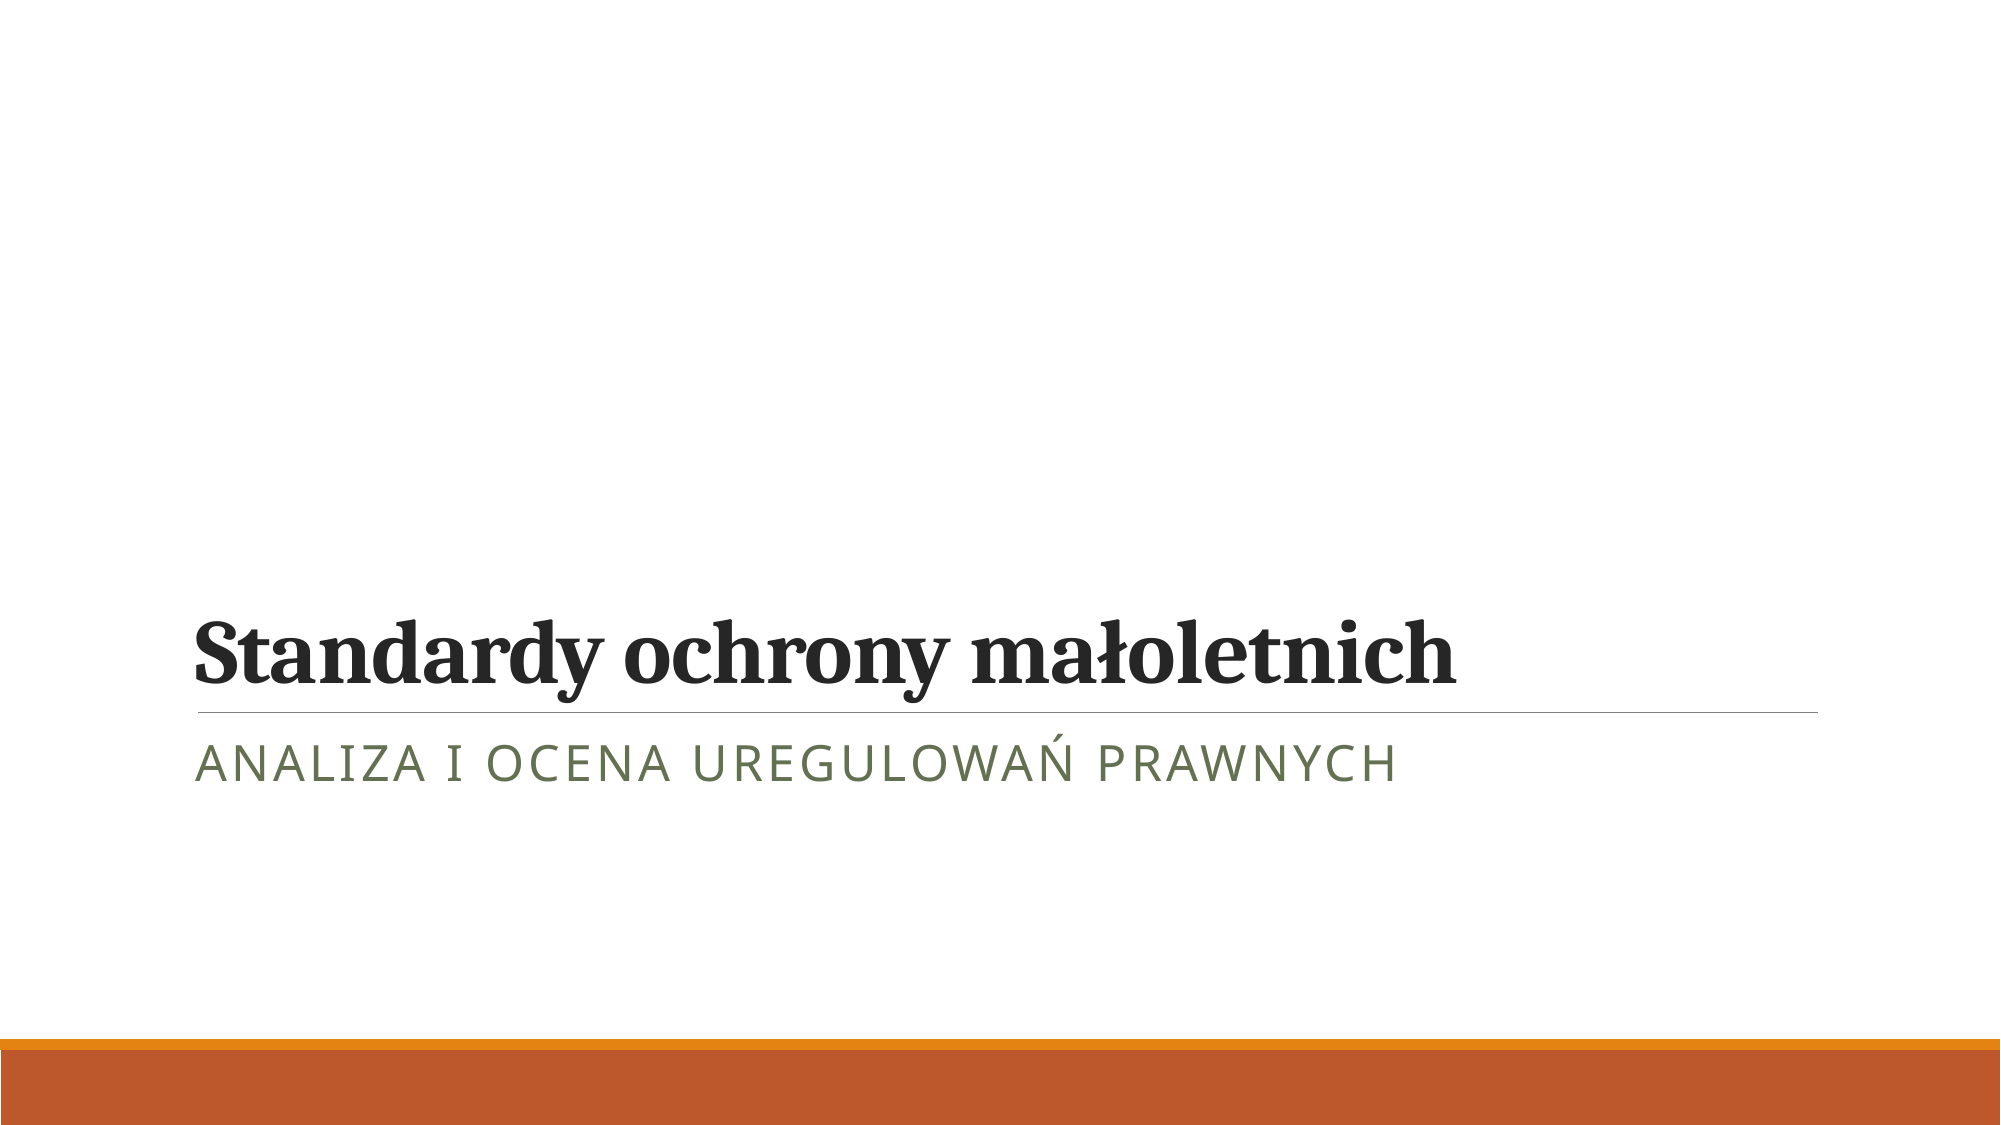

# Standardy ochrony małoletnich
Analiza i ocena uregulowań prawnych